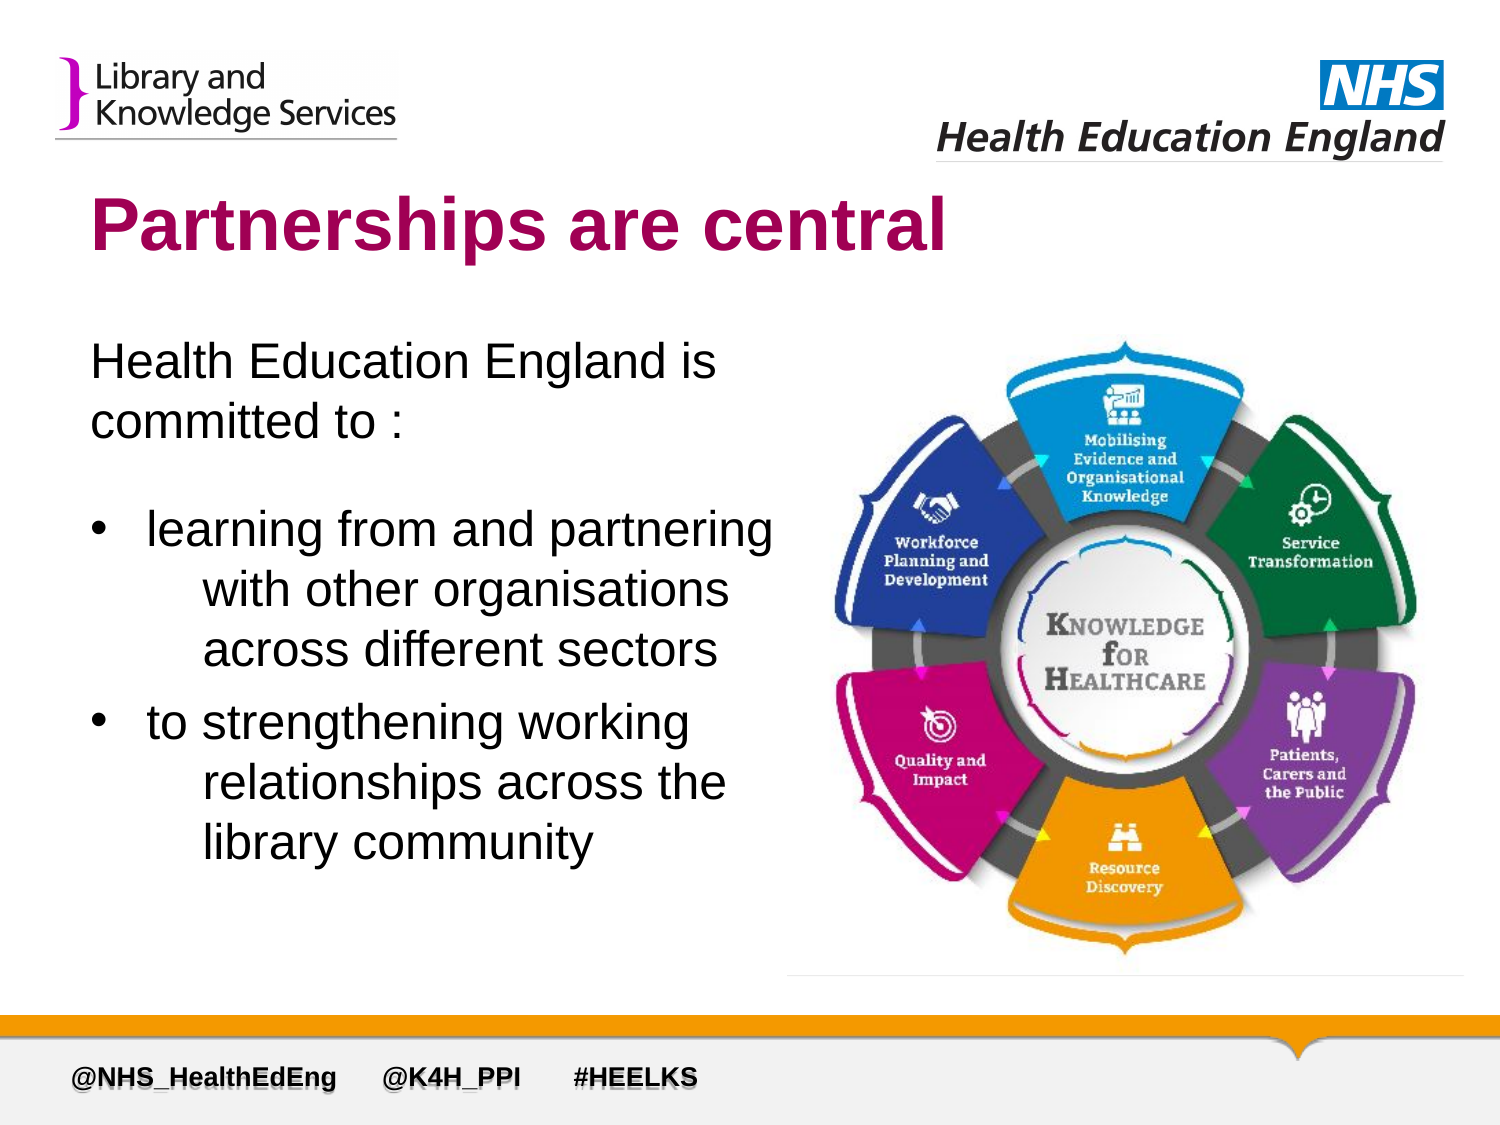

# Partnerships are central
Health Education England is committed to :
learning from and partnering with other organisations across different sectors
to strengthening working relationships across the library community
PHE
@NHS_HealthEdEng @K4H_PPI #HEELKS